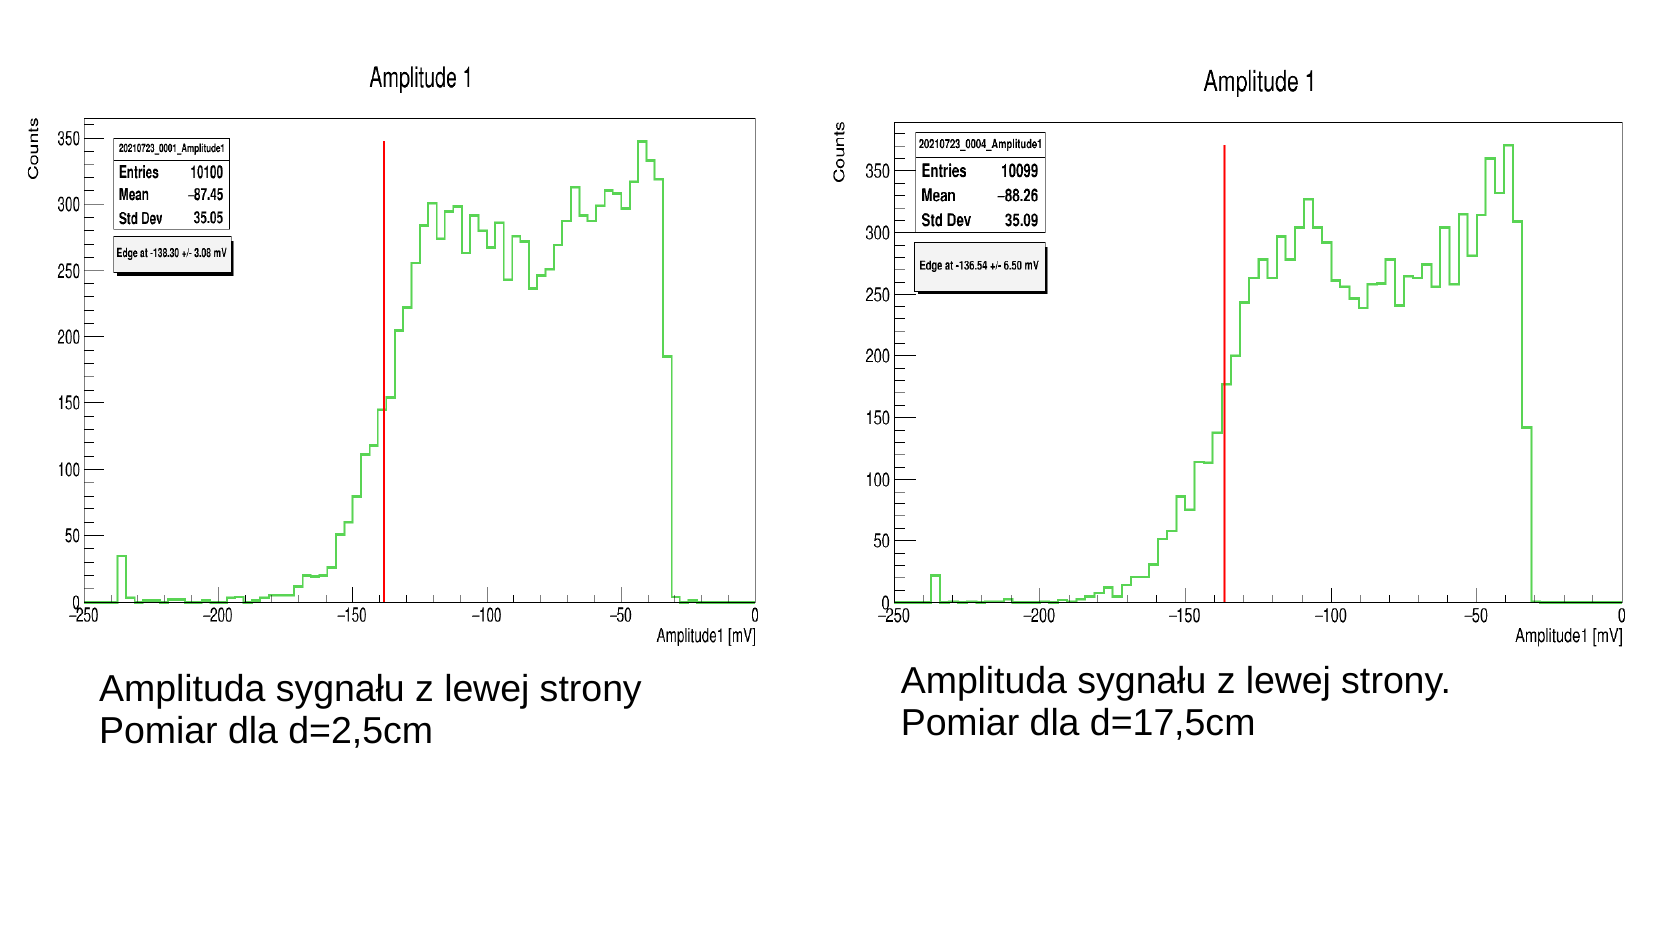

Amplituda sygnału z lewej strony.
Pomiar dla d=17,5cm
Amplituda sygnału z lewej strony
Pomiar dla d=2,5cm